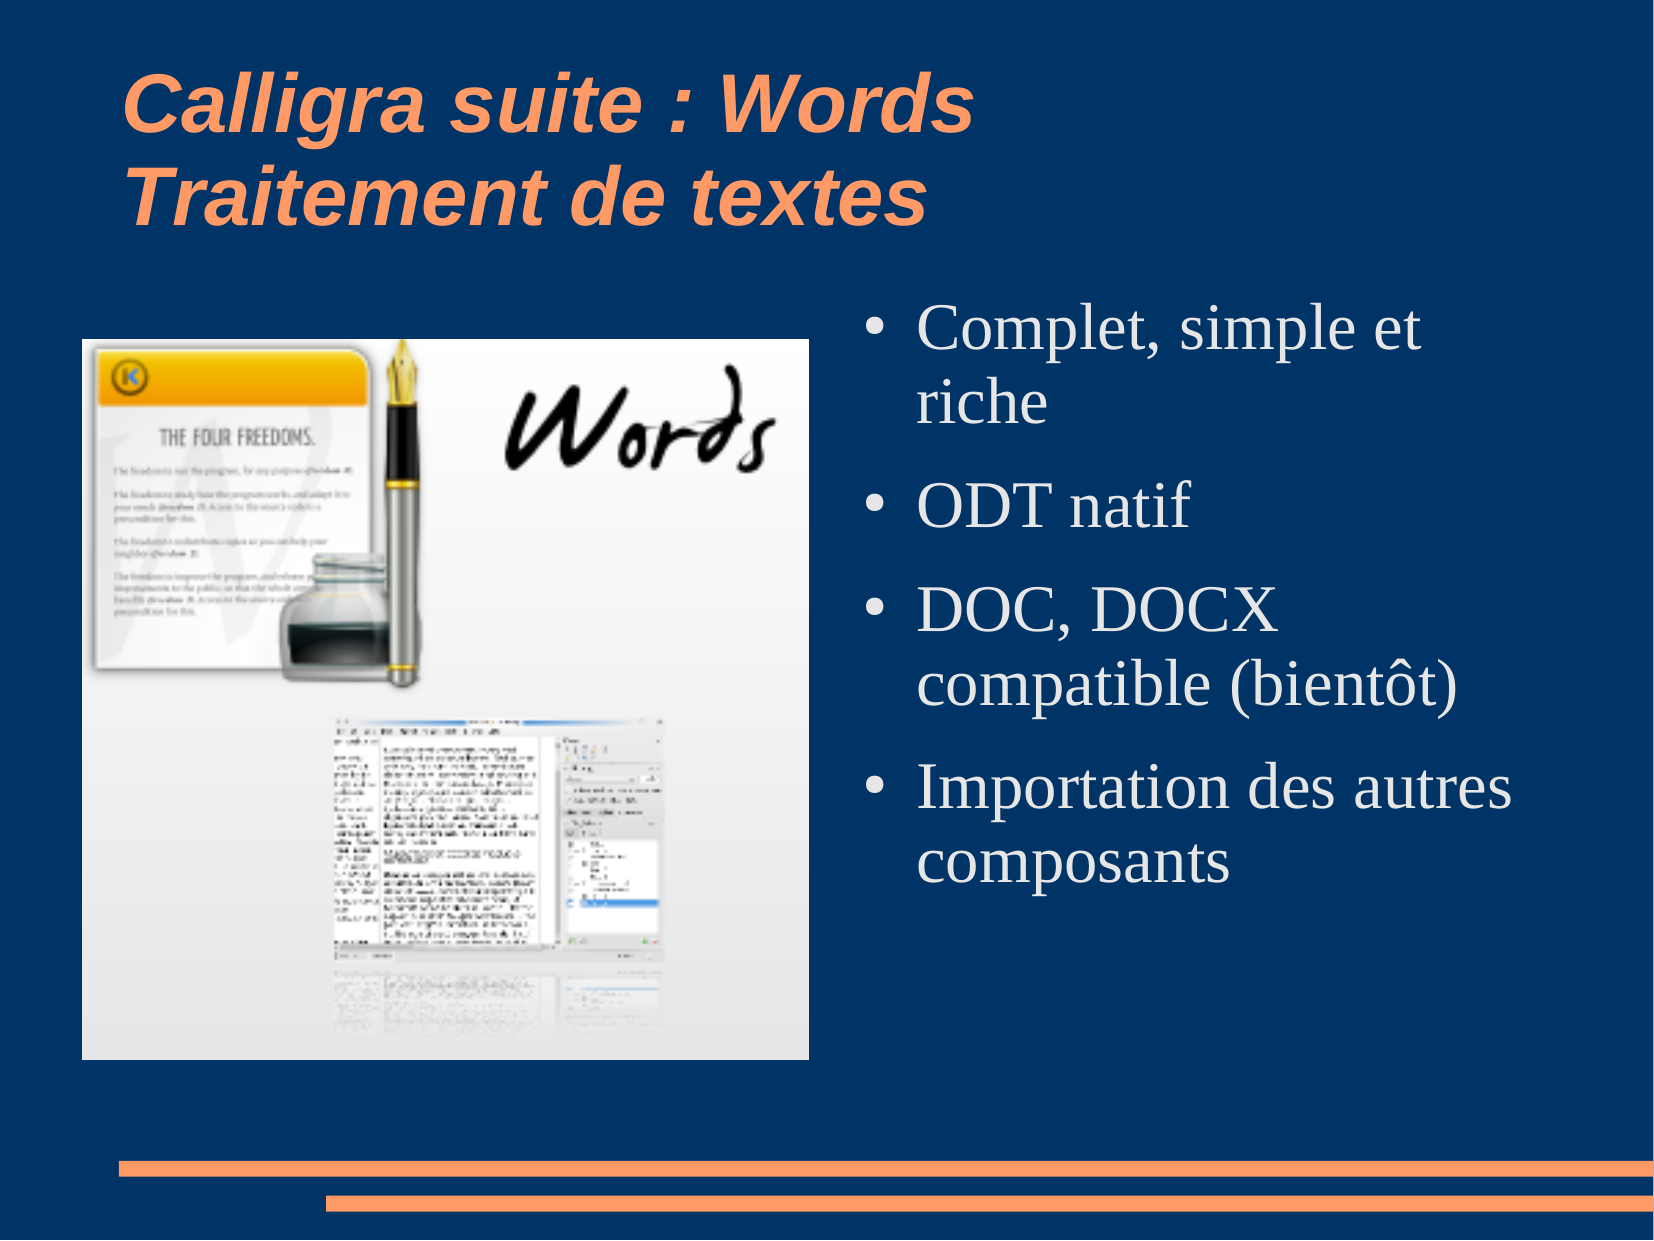

# Calligra suite : Words Traitement de textes
Complet, simple et riche
ODT natif
DOC, DOCX compatible (bientôt)
Importation des autres composants